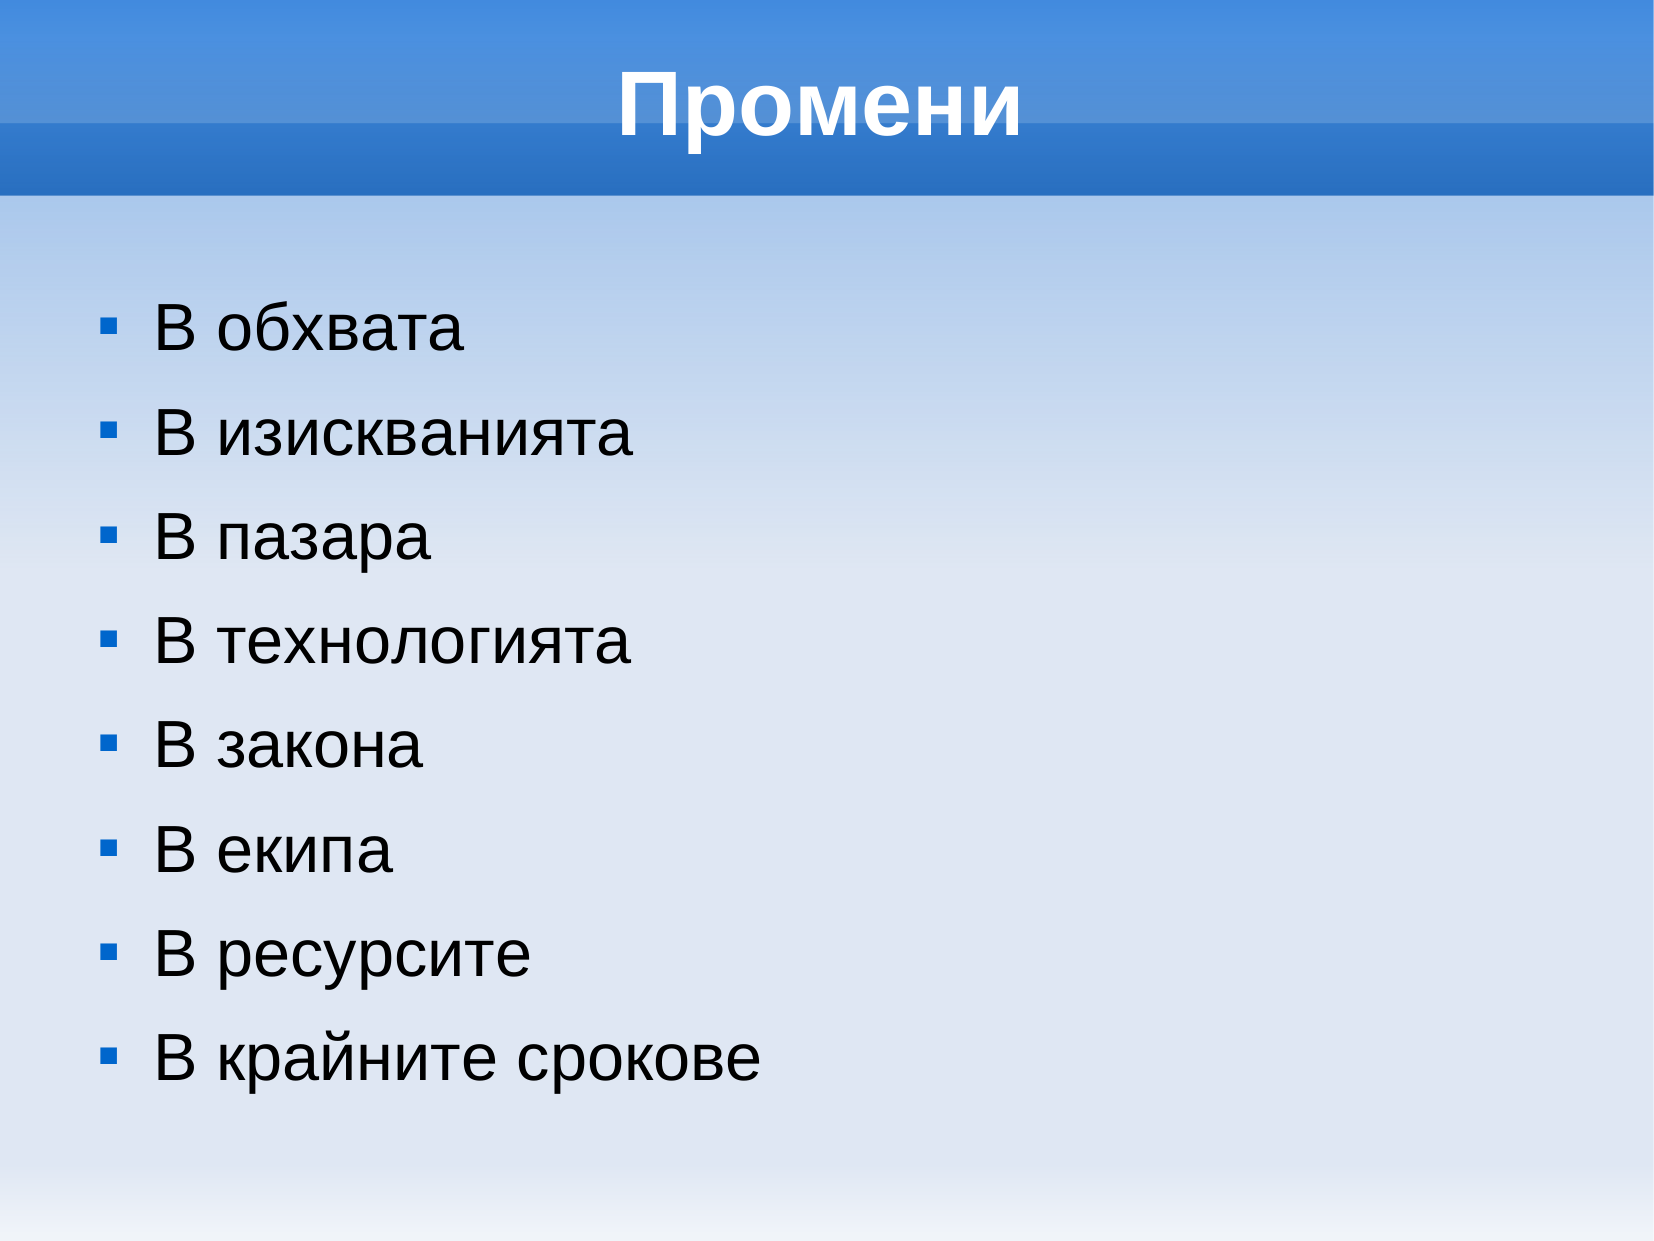

# Промени
В обхвата
В изискванията
В пазара
В технологията
В закона
В екипа
В ресурсите
В крайните срокове